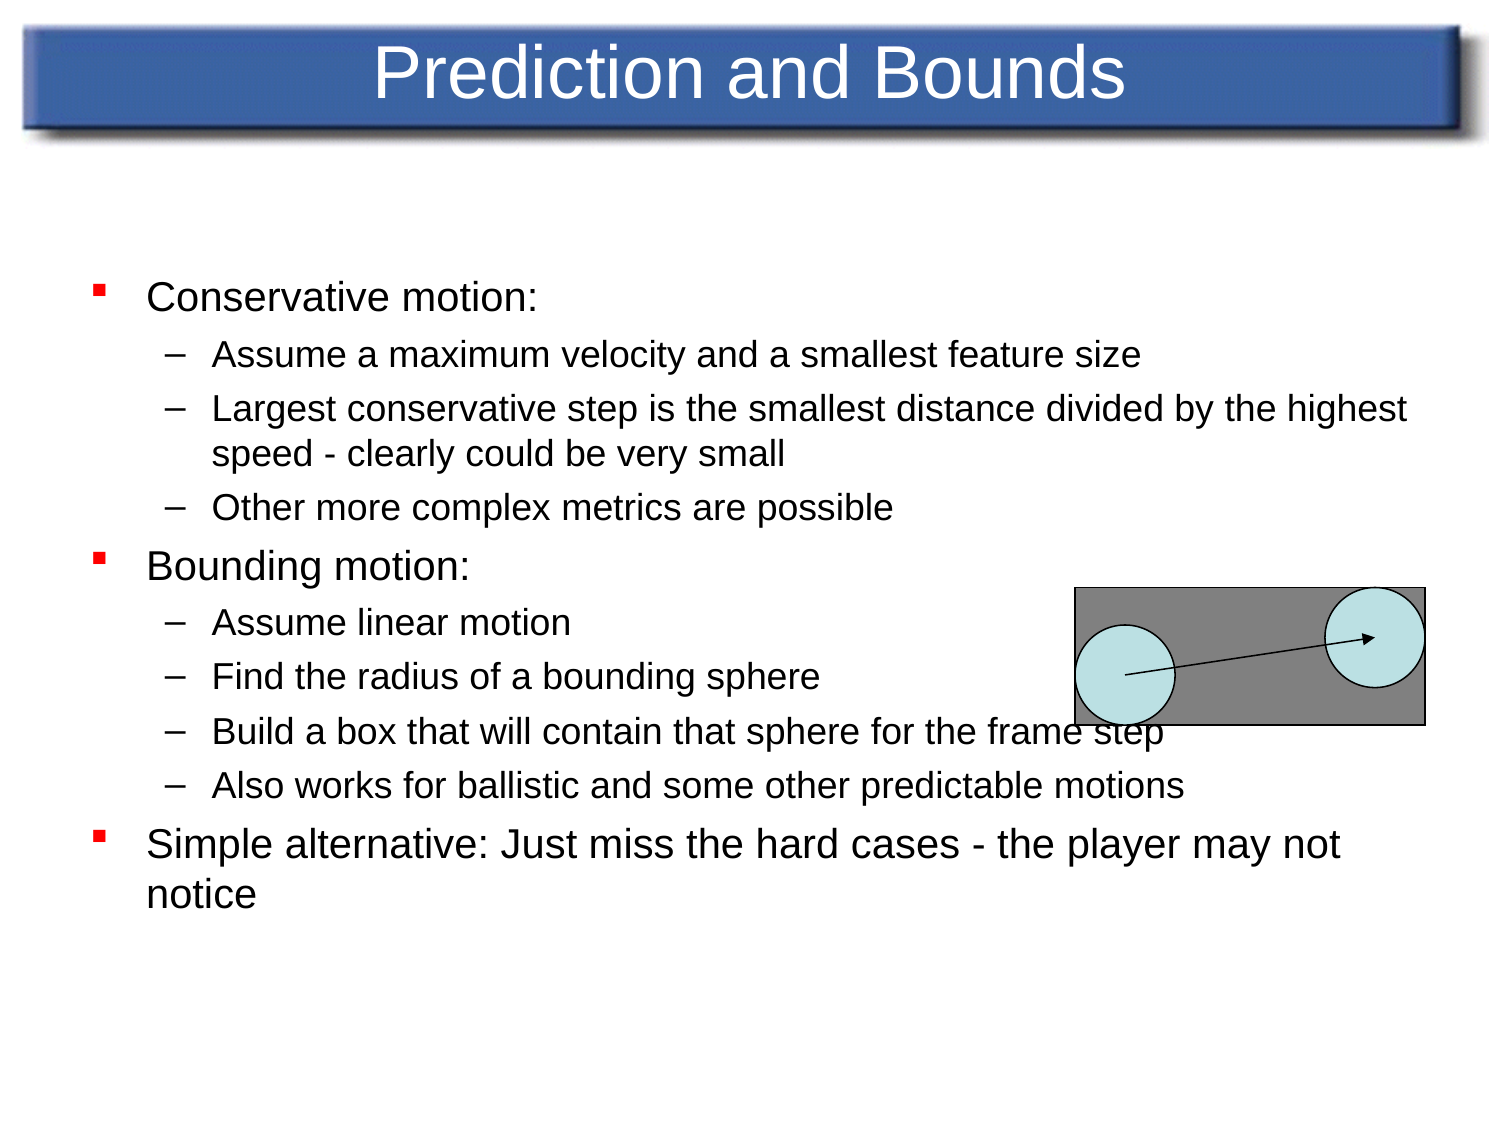

# Prediction and Bounds
Conservative motion:
Assume a maximum velocity and a smallest feature size
Largest conservative step is the smallest distance divided by the highest speed - clearly could be very small
Other more complex metrics are possible
Bounding motion:
Assume linear motion
Find the radius of a bounding sphere
Build a box that will contain that sphere for the frame step
Also works for ballistic and some other predictable motions
Simple alternative: Just miss the hard cases - the player may not notice